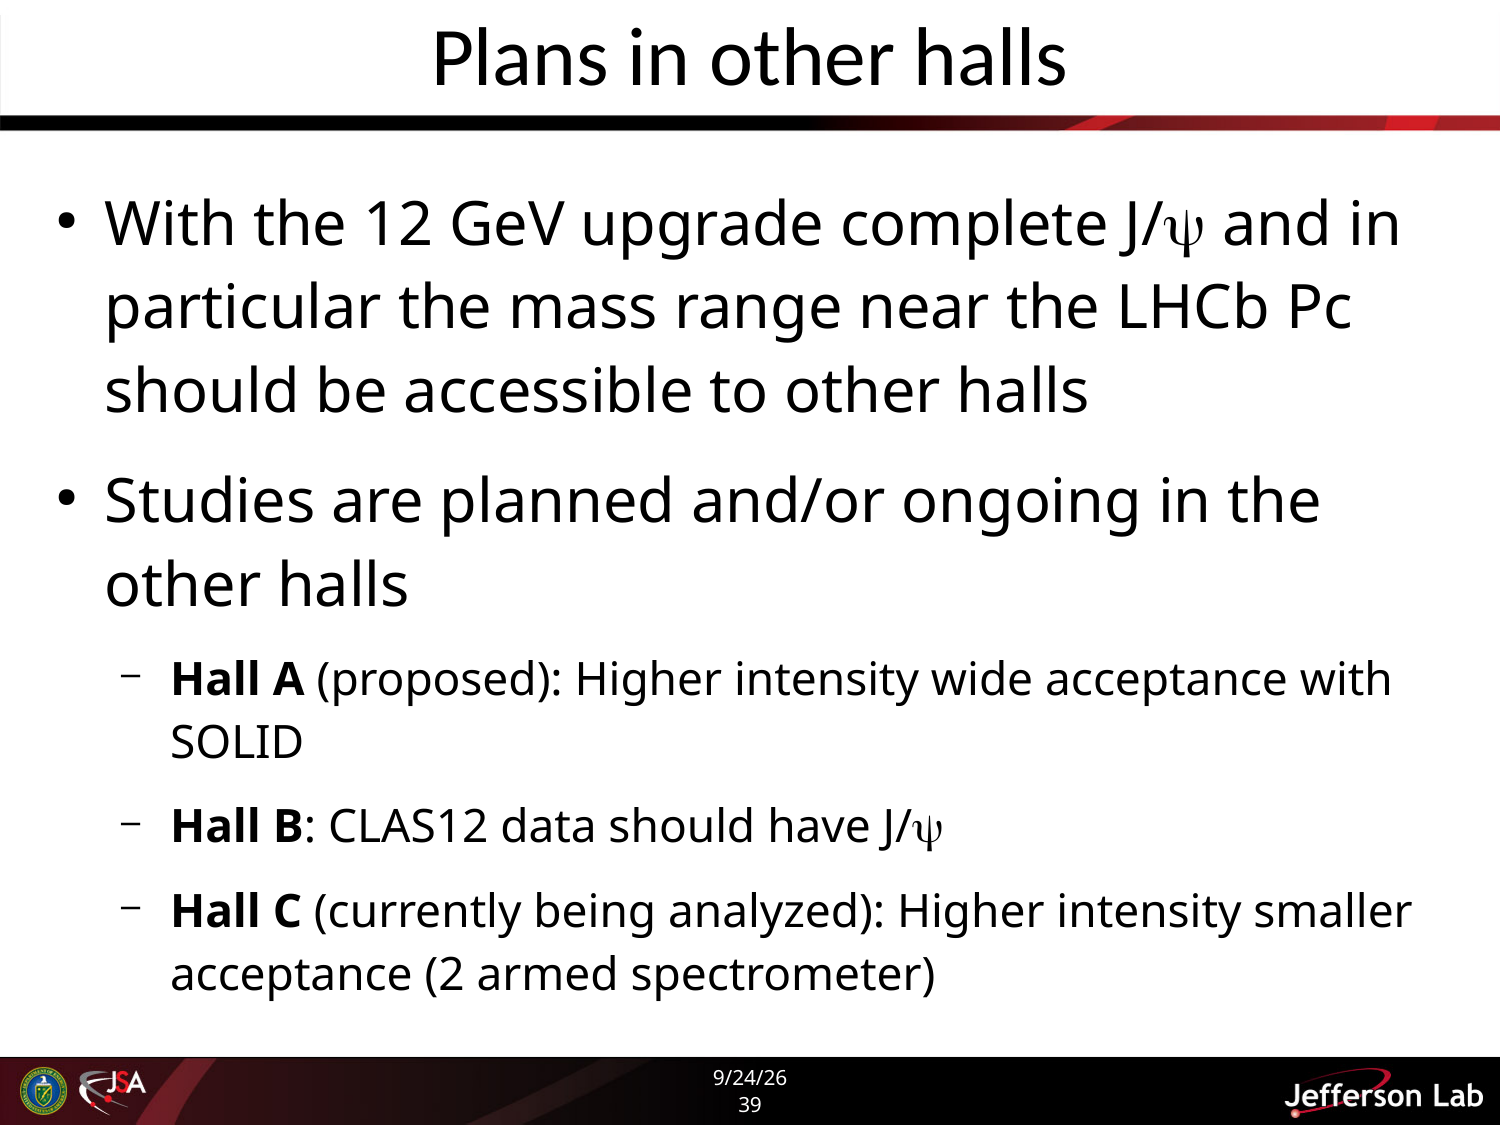

# Plans in other halls
With the 12 GeV upgrade complete J/y and in particular the mass range near the LHCb Pc should be accessible to other halls
Studies are planned and/or ongoing in the other halls
Hall A (proposed): Higher intensity wide acceptance with SOLID
Hall B: CLAS12 data should have J/y
Hall C (currently being analyzed): Higher intensity smaller acceptance (2 armed spectrometer)
39